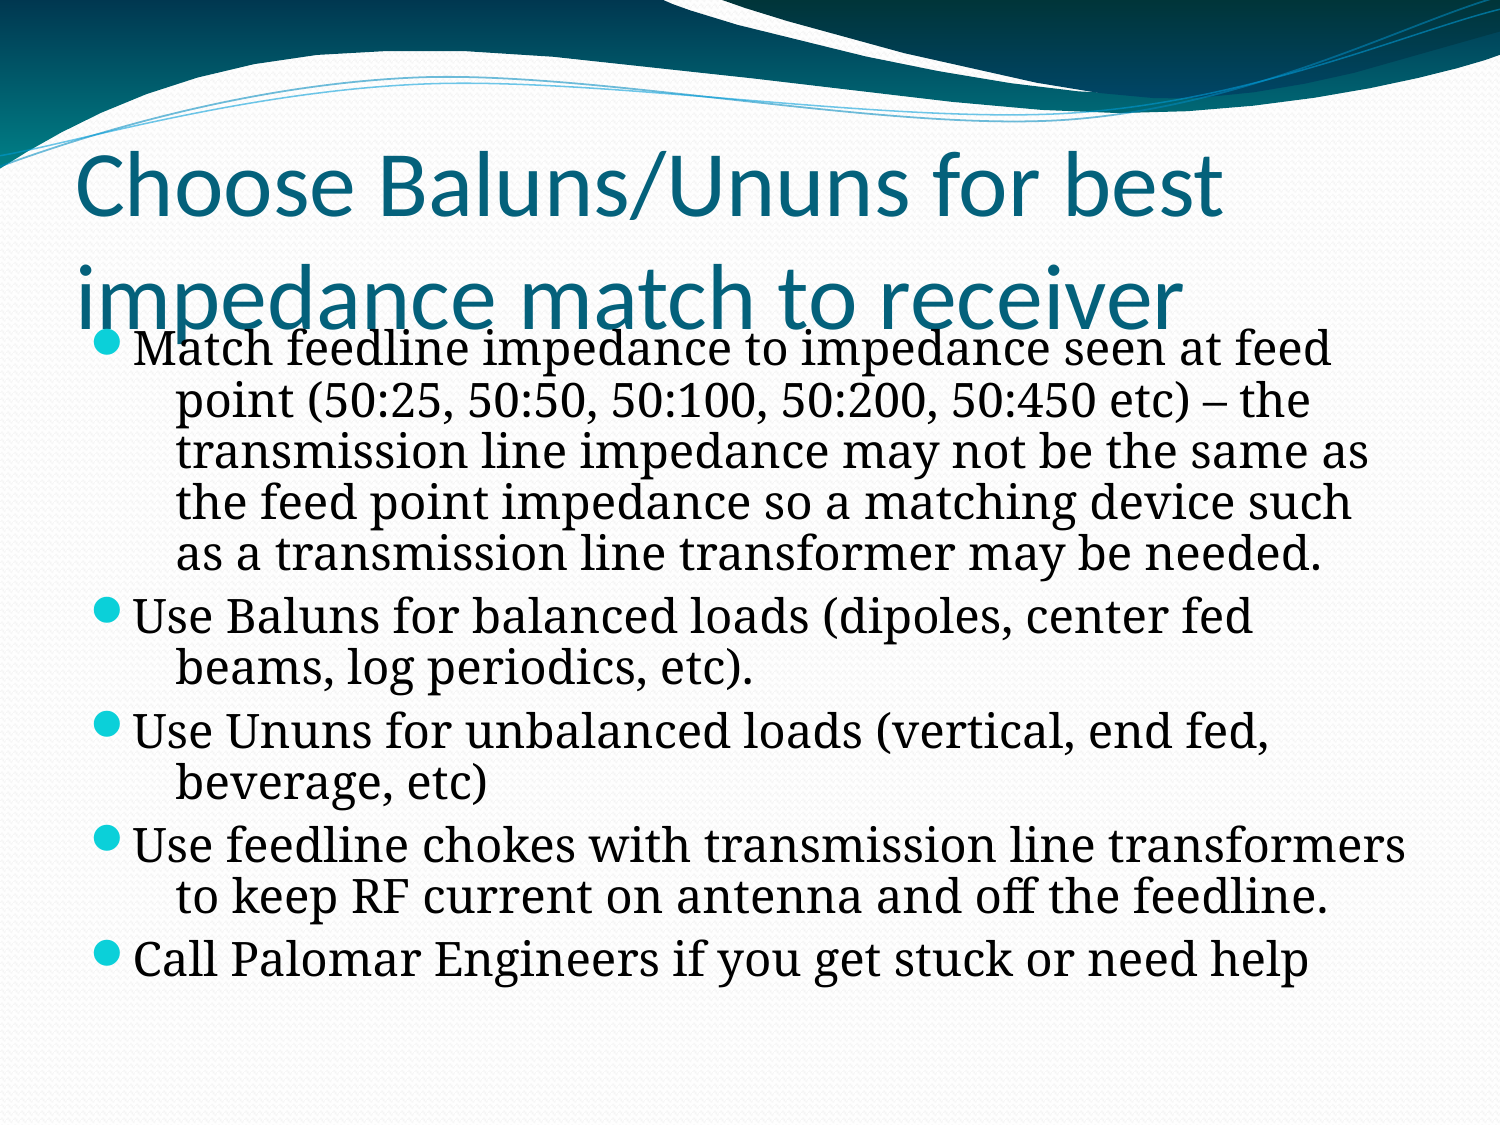

# Choose Baluns/Ununs for best impedance match to receiver
Match feedline impedance to impedance seen at feed point (50:25, 50:50, 50:100, 50:200, 50:450 etc) – the transmission line impedance may not be the same as the feed point impedance so a matching device such as a transmission line transformer may be needed.
Use Baluns for balanced loads (dipoles, center fed beams, log periodics, etc).
Use Ununs for unbalanced loads (vertical, end fed, beverage, etc)
Use feedline chokes with transmission line transformers to keep RF current on antenna and off the feedline.
Call Palomar Engineers if you get stuck or need help